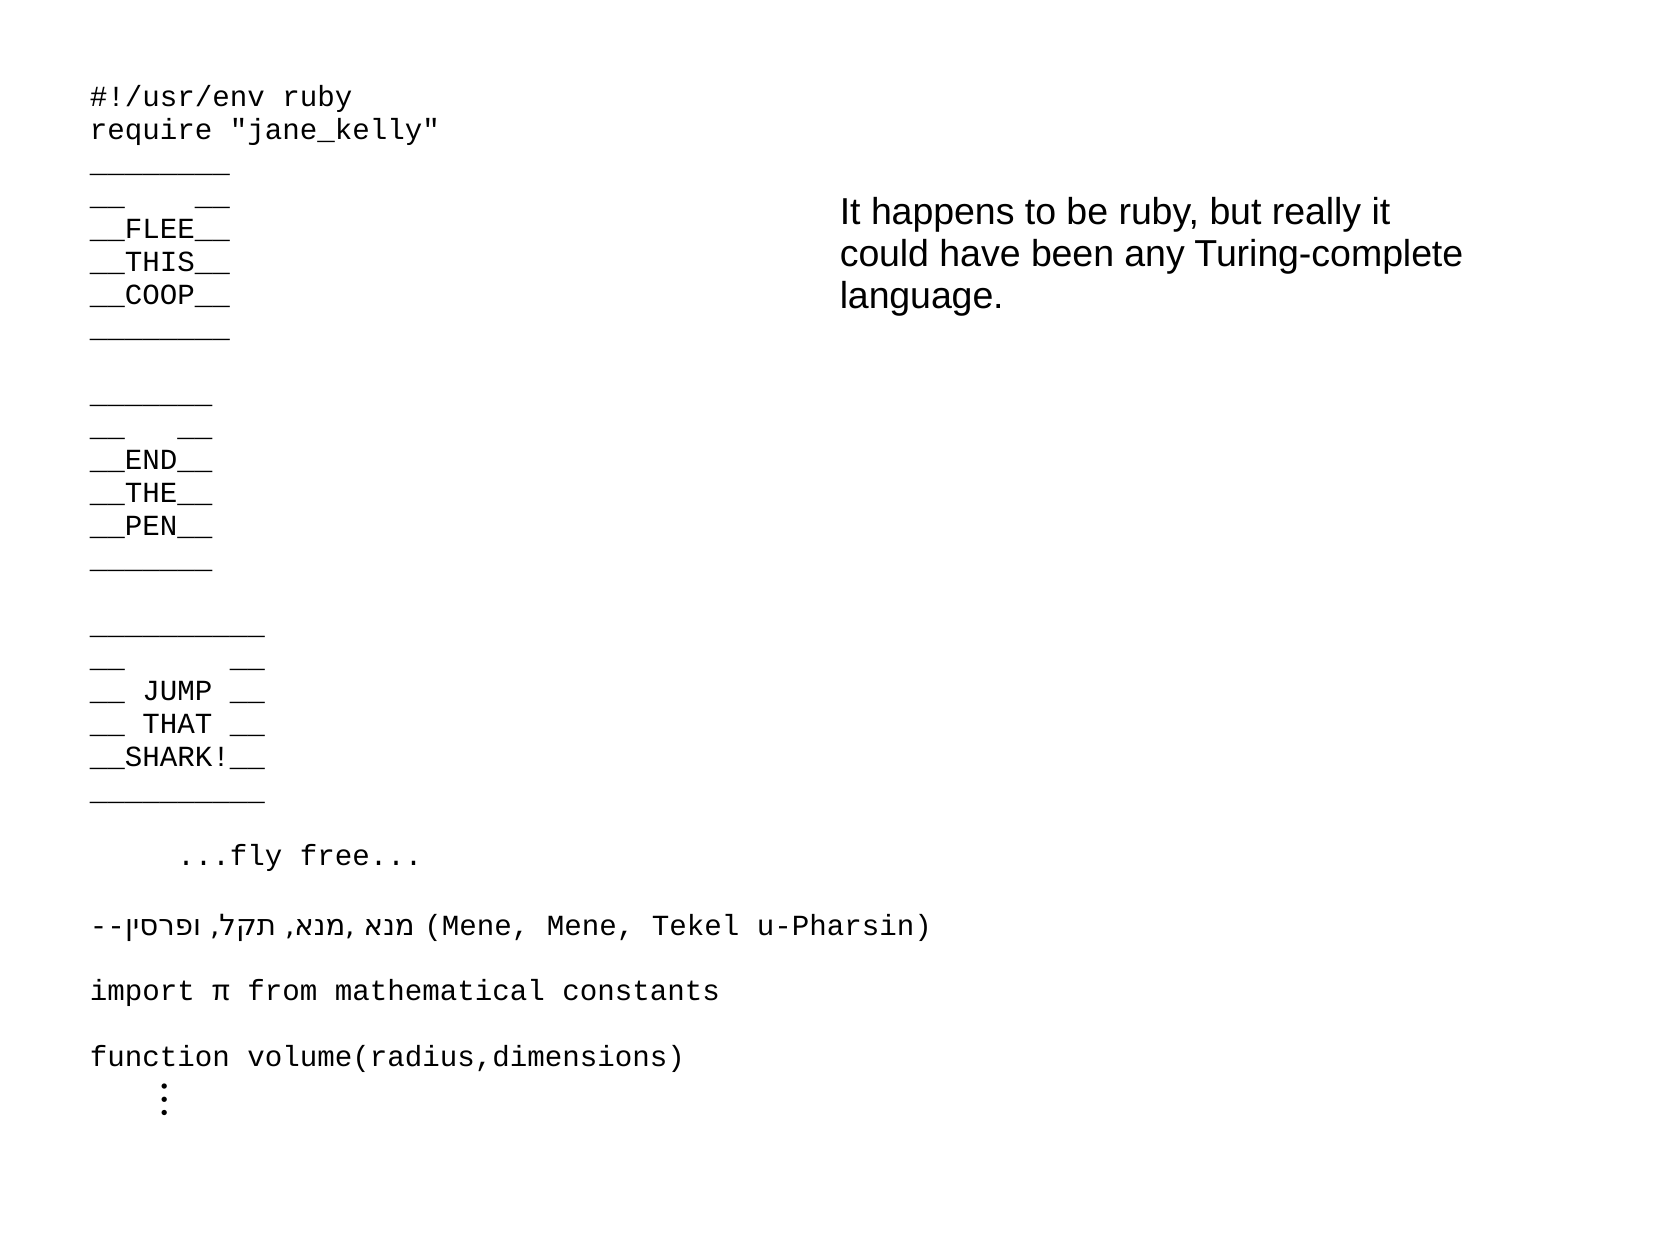

#!/usr/env ruby
require "jane_kelly"
________
__ __
__FLEE__
__THIS__
__COOP__
________
_______
__ __
__END__
__THE__
__PEN__
_______
__________
__ __
__ JUMP __
__ THAT __
__SHARK!__
__________
 ...fly free...
--מנא ,מנא, תקל, ופרסין (Mene, Mene, Tekel u-Pharsin)
import π from mathematical constants
function volume(radius,dimensions)
 ⋮
It happens to be ruby, but really it
could have been any Turing-complete
language.